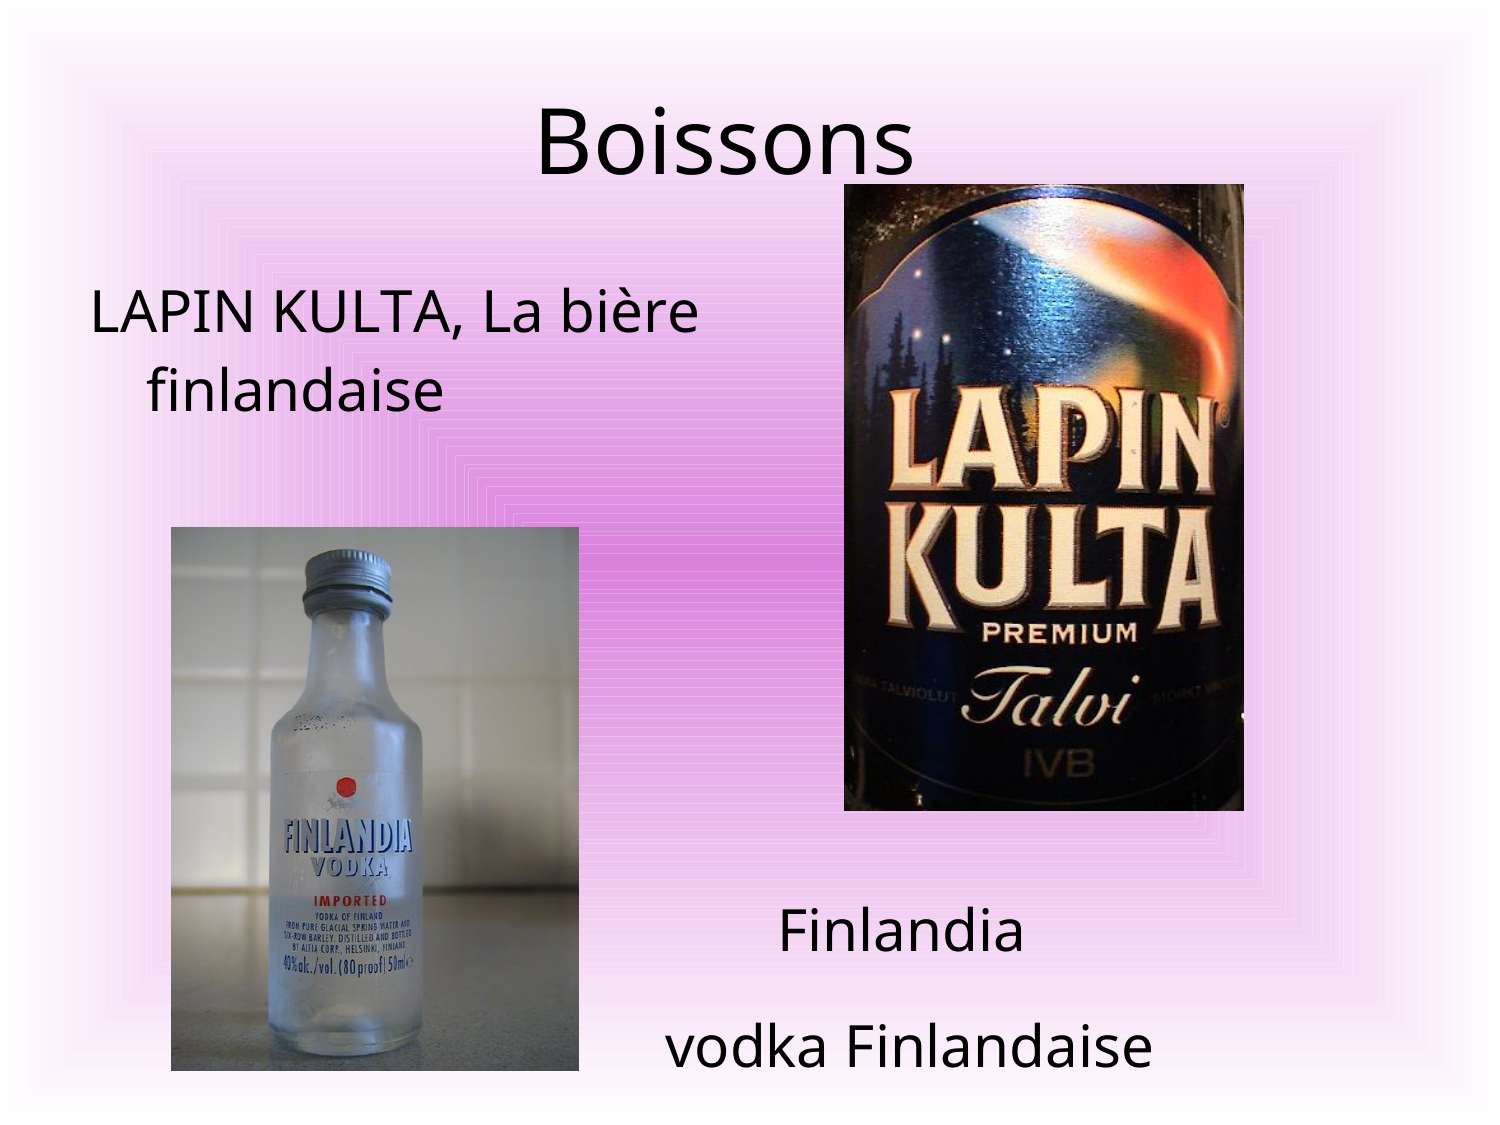

# Boissons
LAPIN KULTA, La bière finlandaise
Finlandia
vodka Finlandaise